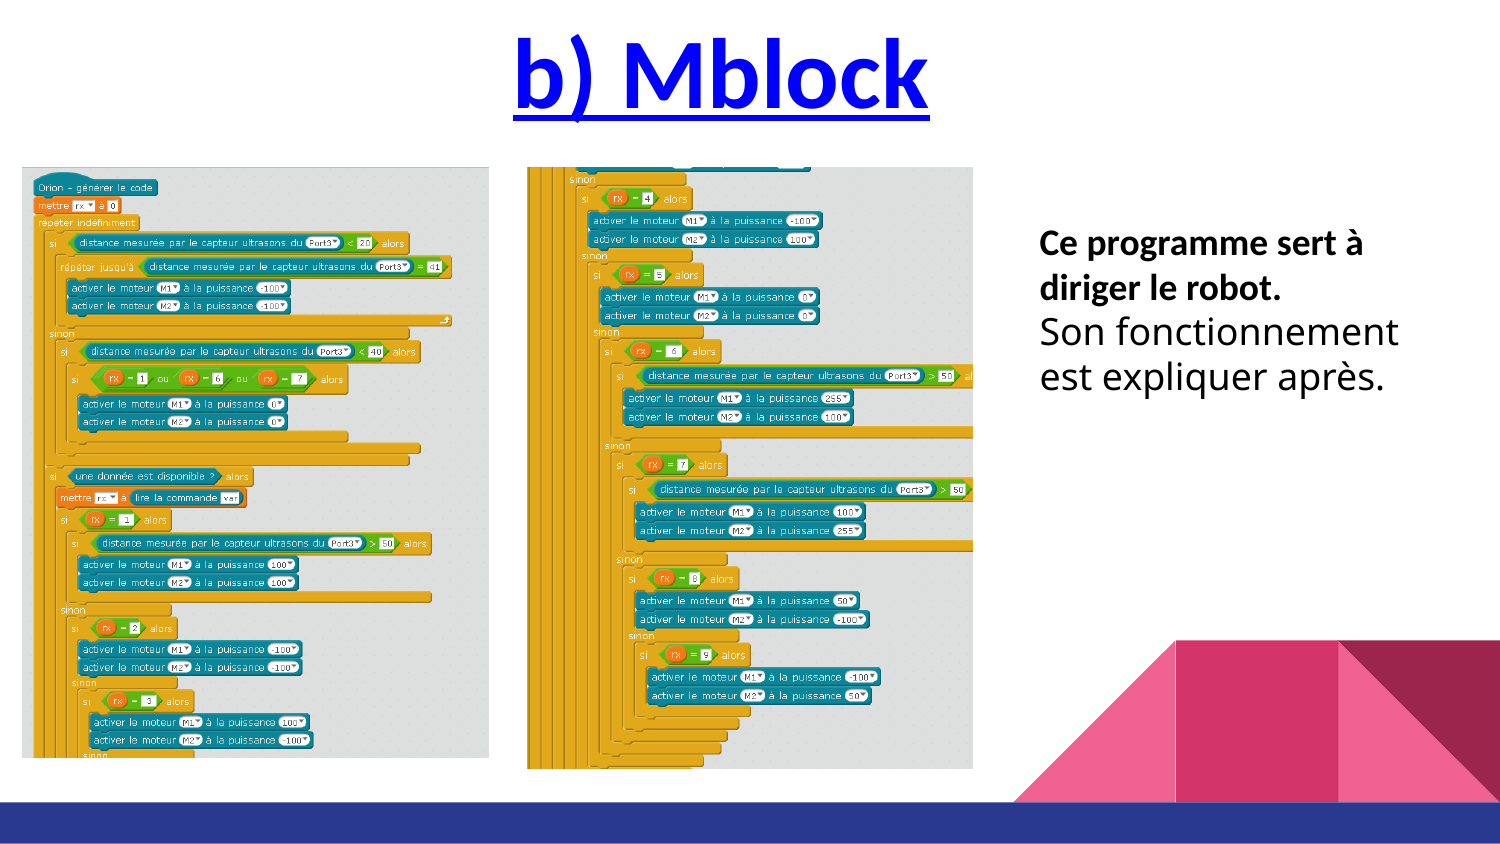

# b) Mblock
Ce programme sert à diriger le robot.
Son fonctionnement est expliquer après.